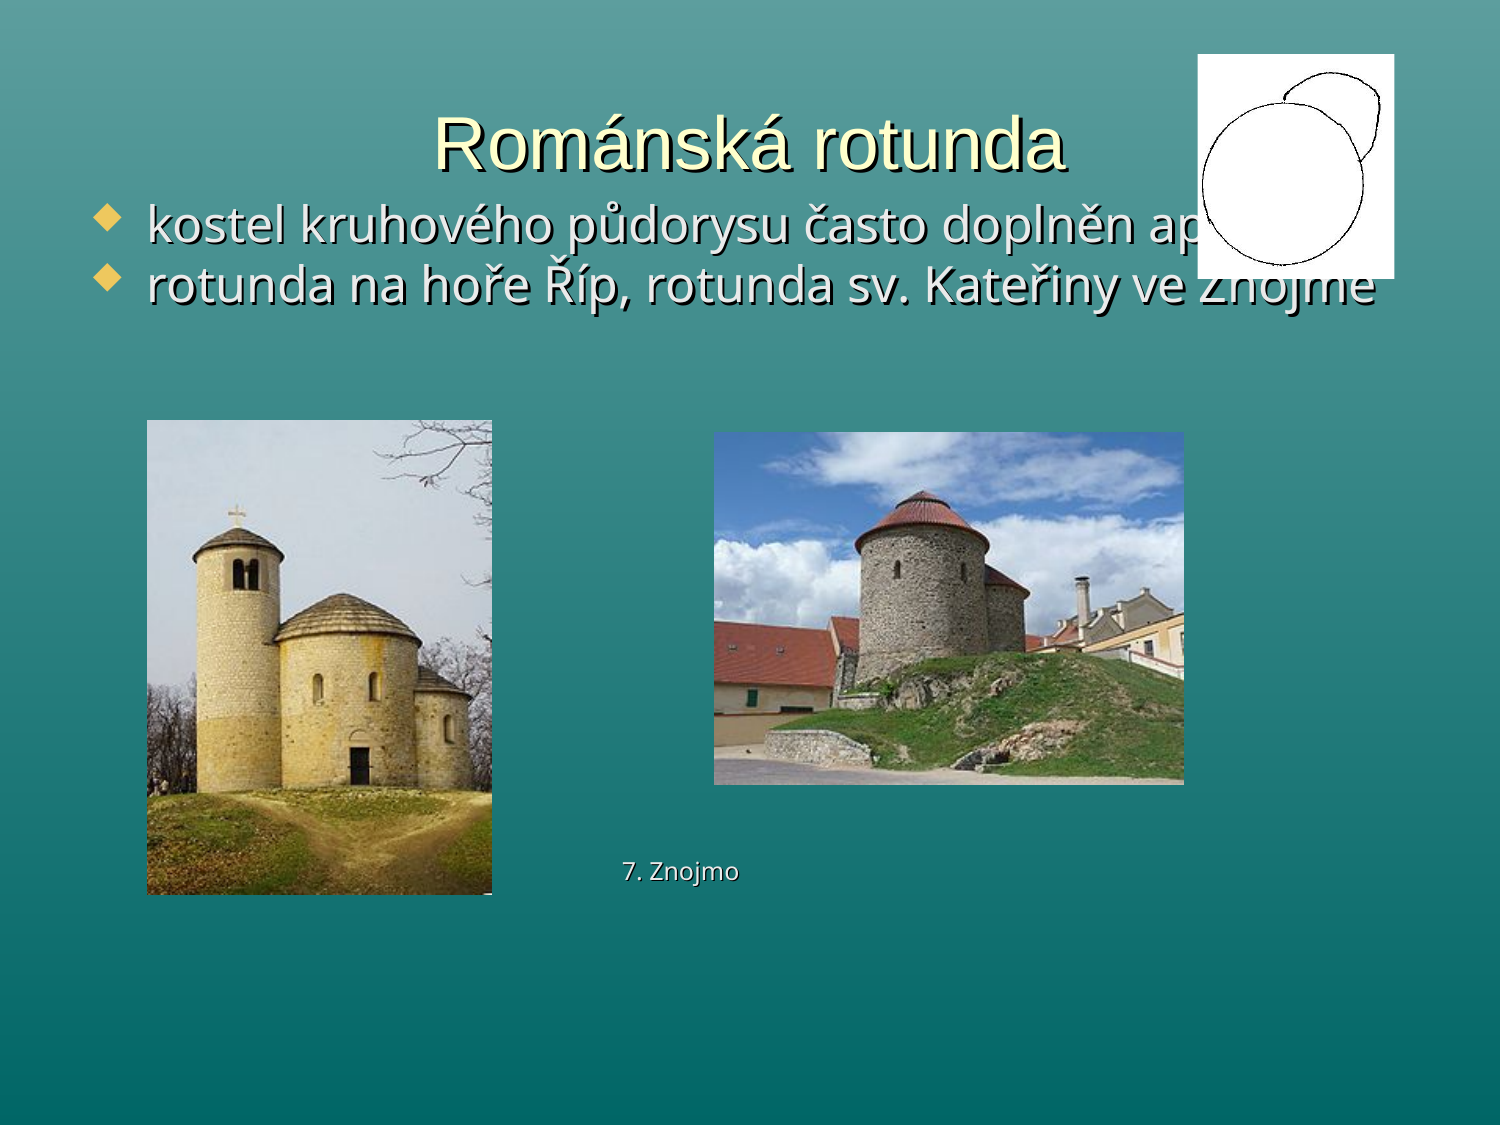

# Románská rotunda
kostel kruhového půdorysu často doplněn apsidou
rotunda na hoře Říp, rotunda sv. Kateřiny ve Znojmě
 6. Říp 7. Znojmo